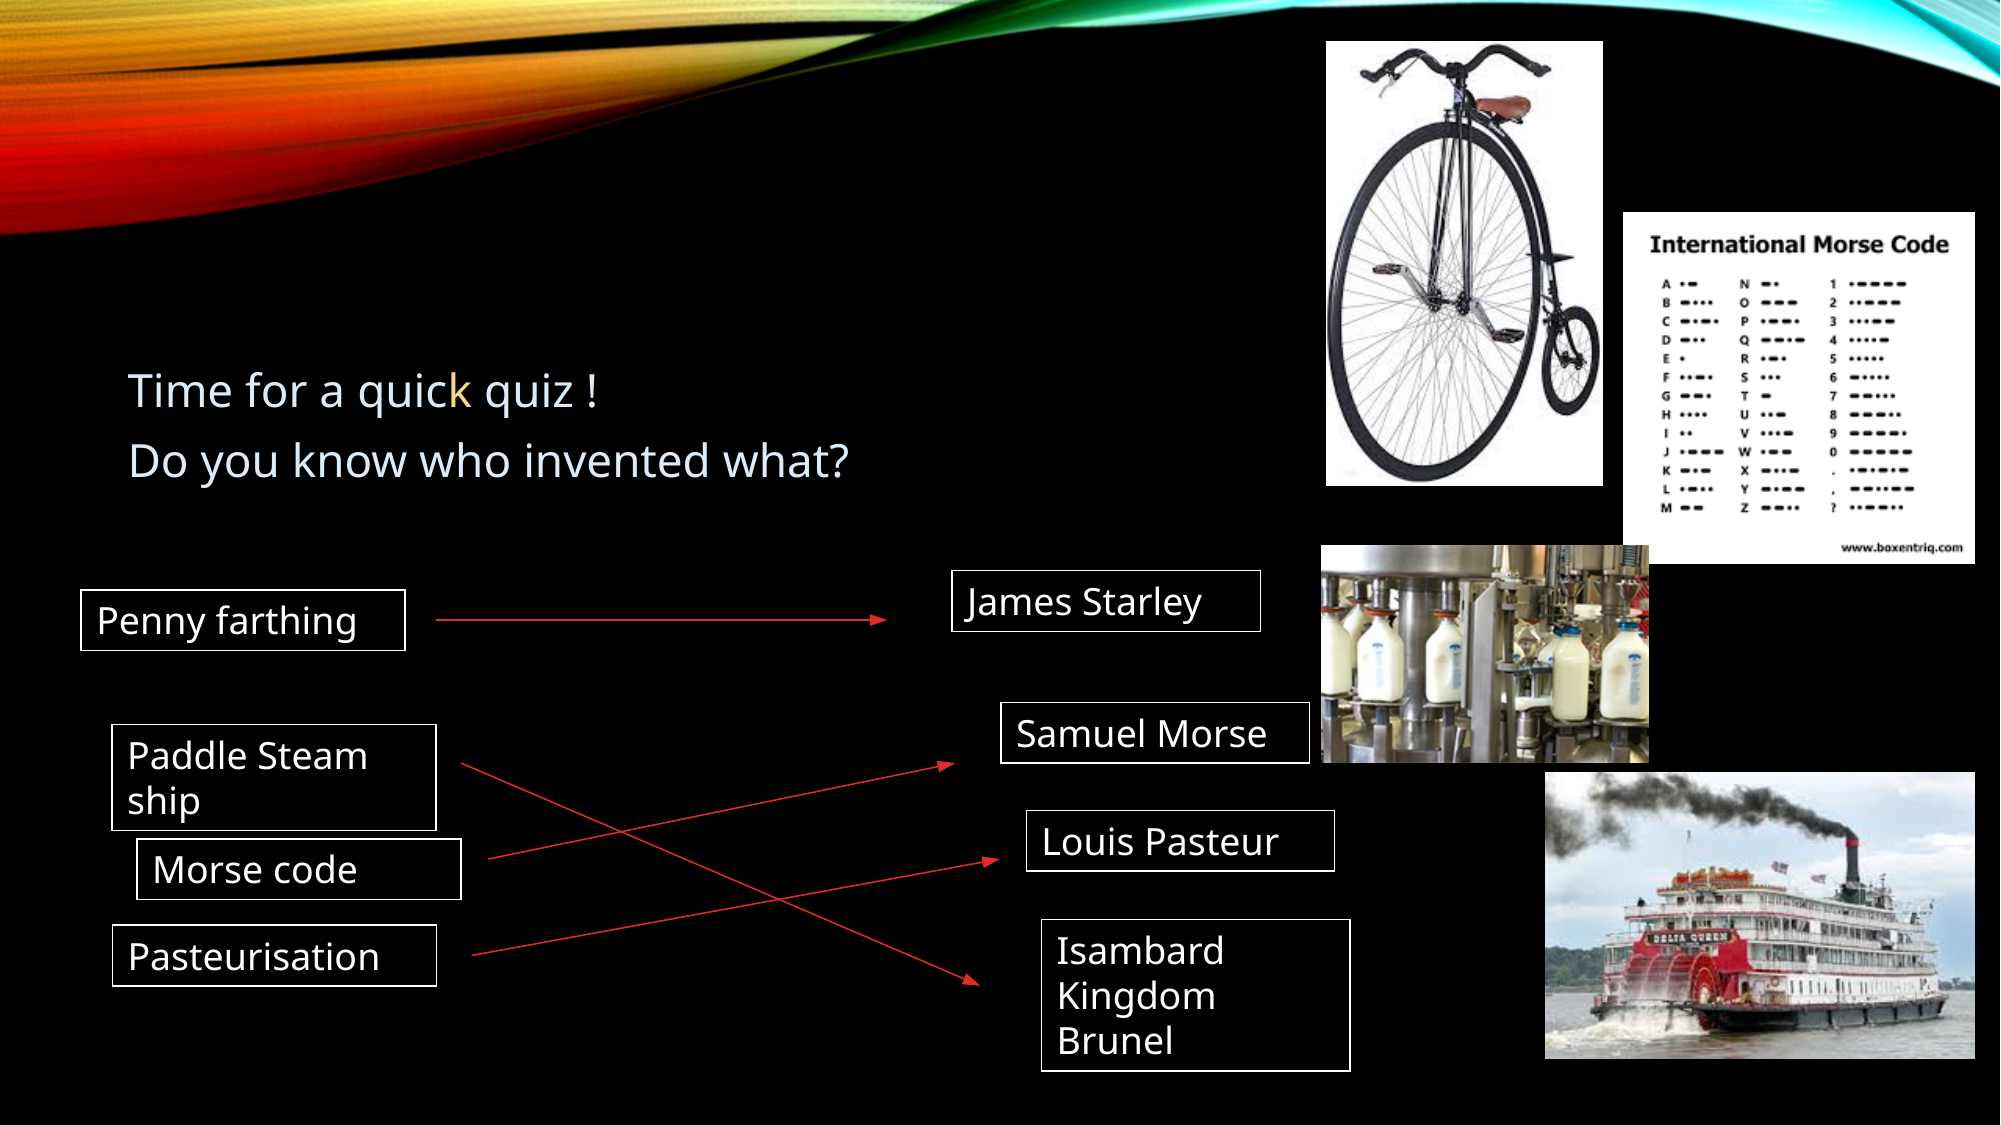

# QUIZ TIME
Time for a quick quiz !
Do you know who invented what?
James Starley
Penny farthing
Samuel Morse
Paddle Steam ship
Louis Pasteur
Morse code
Isambard Kingdom Brunel
Pasteurisation